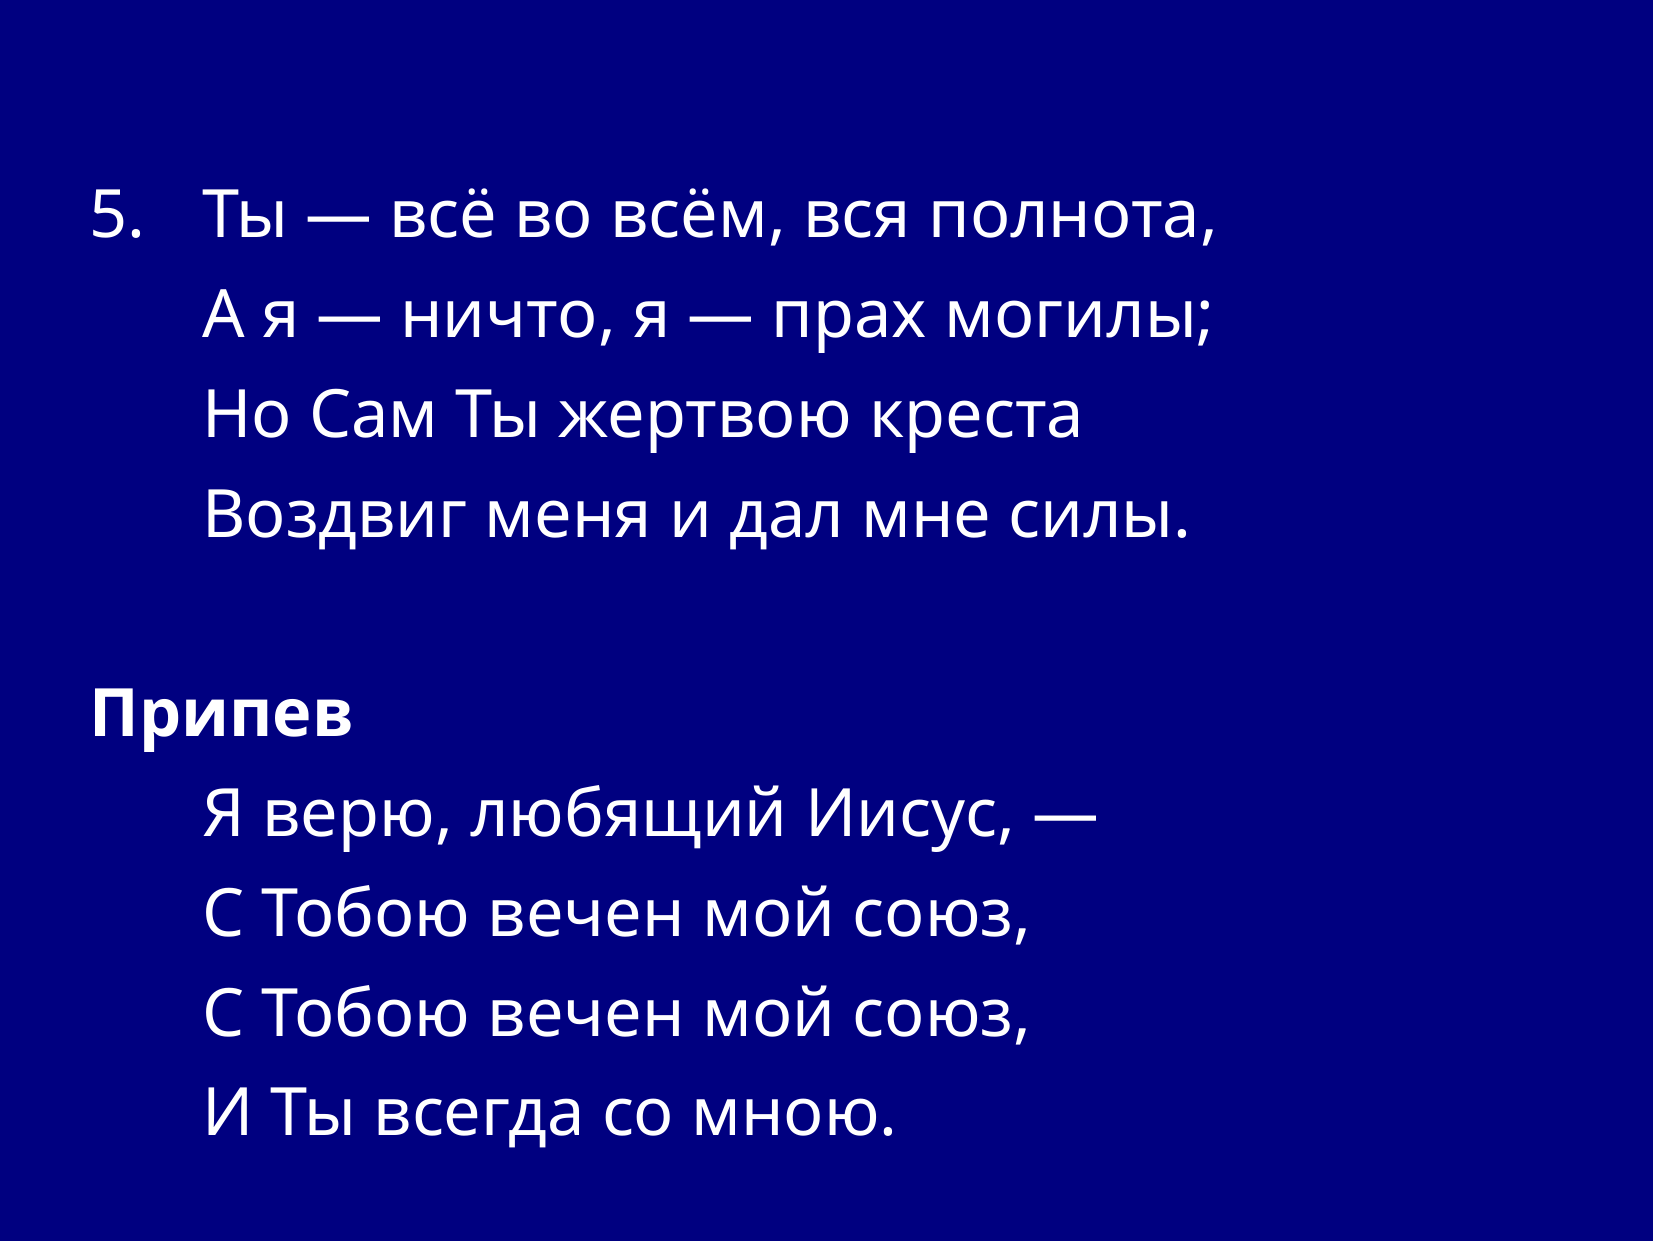

5.	Ты ― всё во всём, вся полнота,
	А я ― ничто, я ― прах могилы;
	Но Сам Ты жертвою креста
	Воздвиг меня и дал мне силы.
Припев
	Я верю, любящий Иисус, ―
	С Тобою вечен мой союз,
	С Тобою вечен мой союз,
	И Ты всегда со мною.